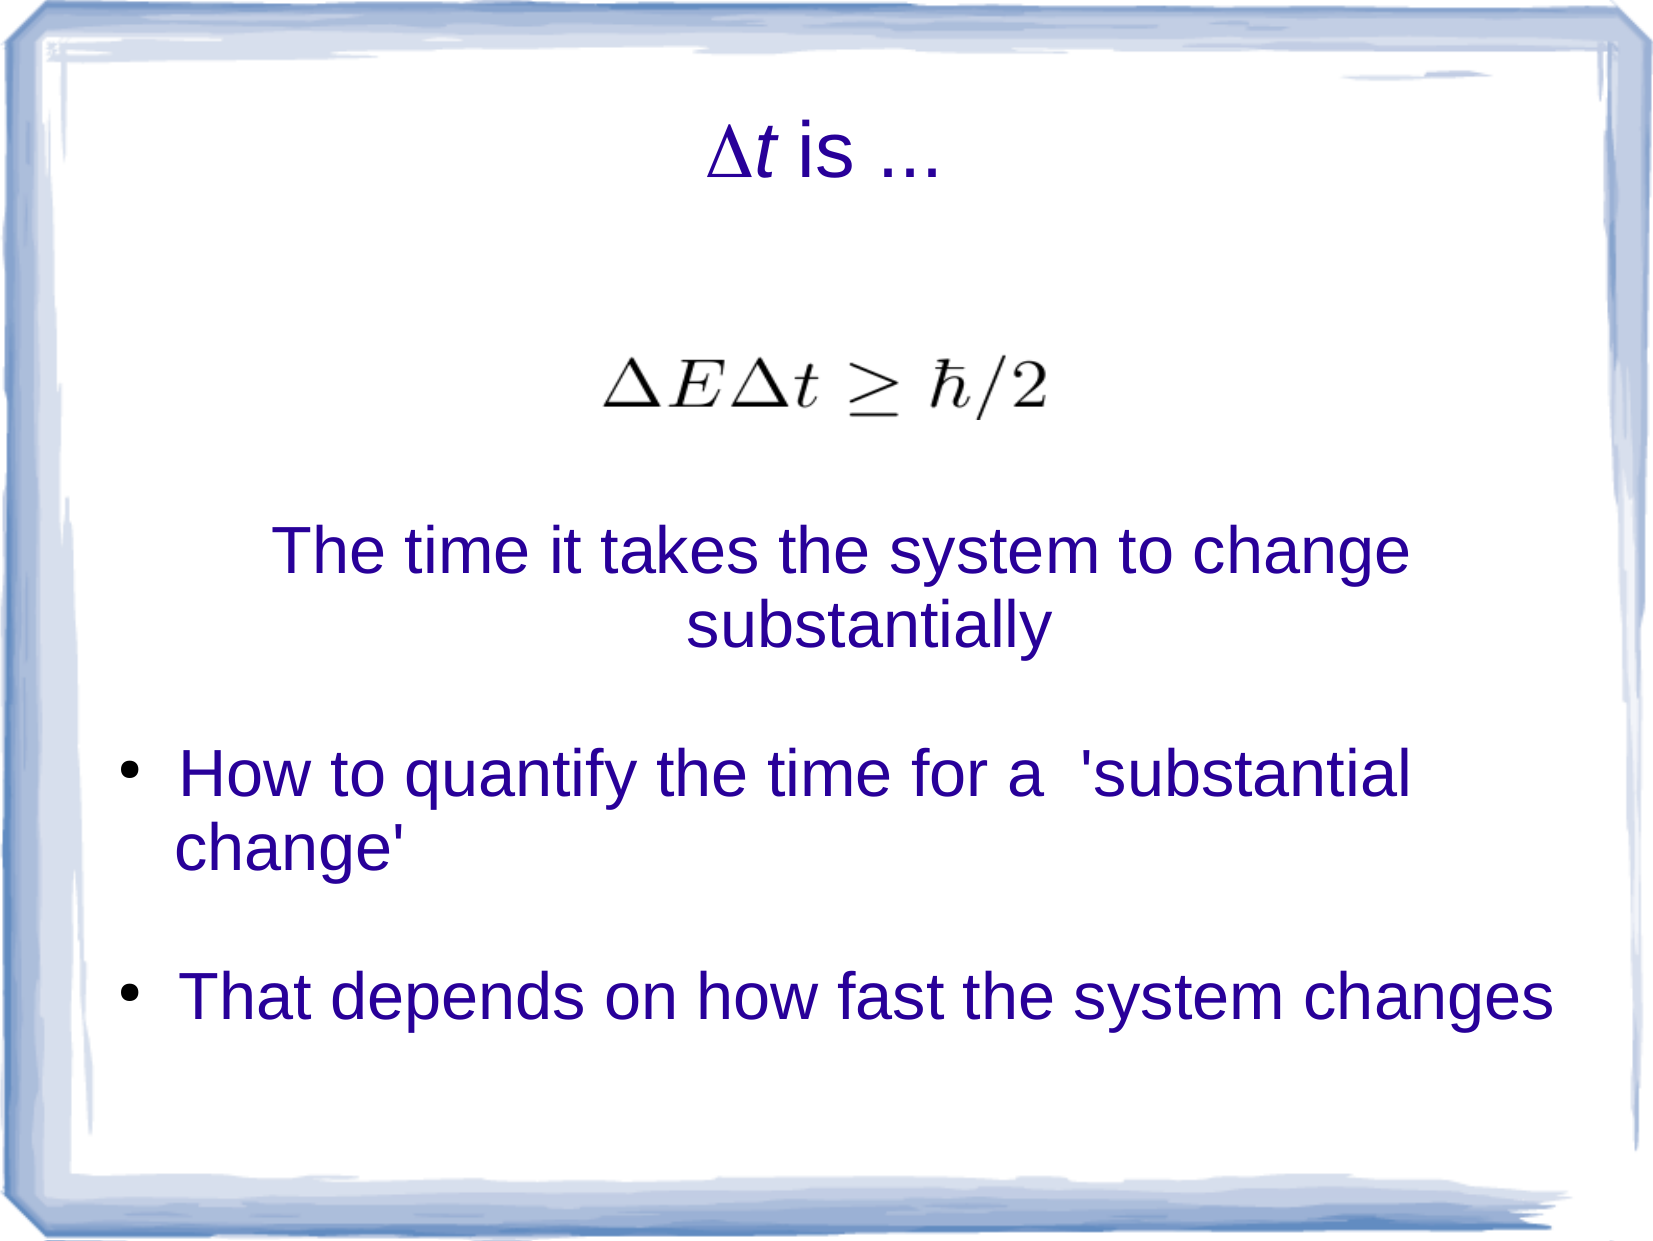

# Dt is ...
The time it takes the system to change substantially
 How to quantify the time for a 'substantial change'
 That depends on how fast the system changes